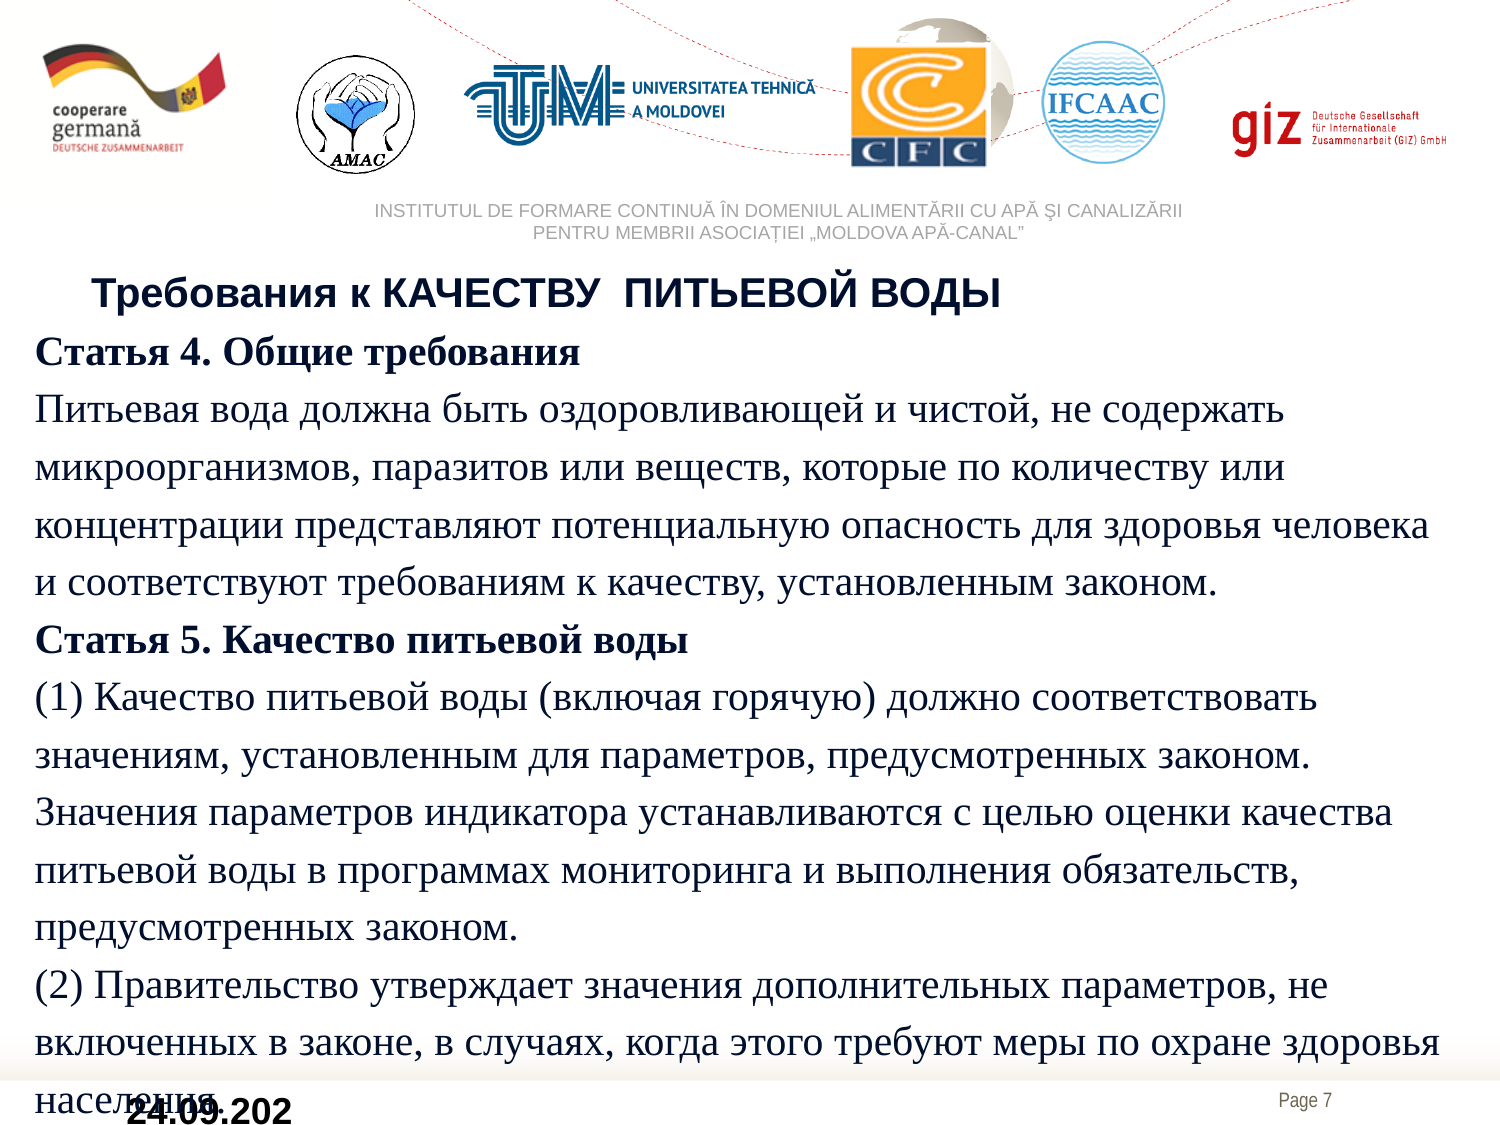

INSTITUTUL DE FORMARE CONTINUĂ ÎN DOMENIUL ALIMENTĂRII CU APĂ ŞI CANALIZĂRII
PENTRU MEMBRII ASOCIAȚIEI „MOLDOVA APĂ-CANAL”
# Требования к КАЧЕСТВУ ПИТЬЕВОЙ ВОДЫ Статья 4. Общие требования Питьевая вода должна быть оздоровливающей и чистой, не содержать микроорганизмов, паразитов или веществ, которые по количеству или концентрации представляют потенциальную опасность для здоровья человека и соответствуют требованиям к качеству, установленным законом. Статья 5. Качество питьевой воды (1) Качество питьевой воды (включая горячую) должно соответствовать значениям, установленным для параметров, предусмотренных законом. Значения параметров индикатора устанавливаются с целью оценки качества питьевой воды в программах мониторинга и выполнения обязательств, предусмотренных законом. (2) Правительство утверждает значения дополнительных параметров, не включенных в законе, в случаях, когда этого требуют меры по охране здоровья населения.